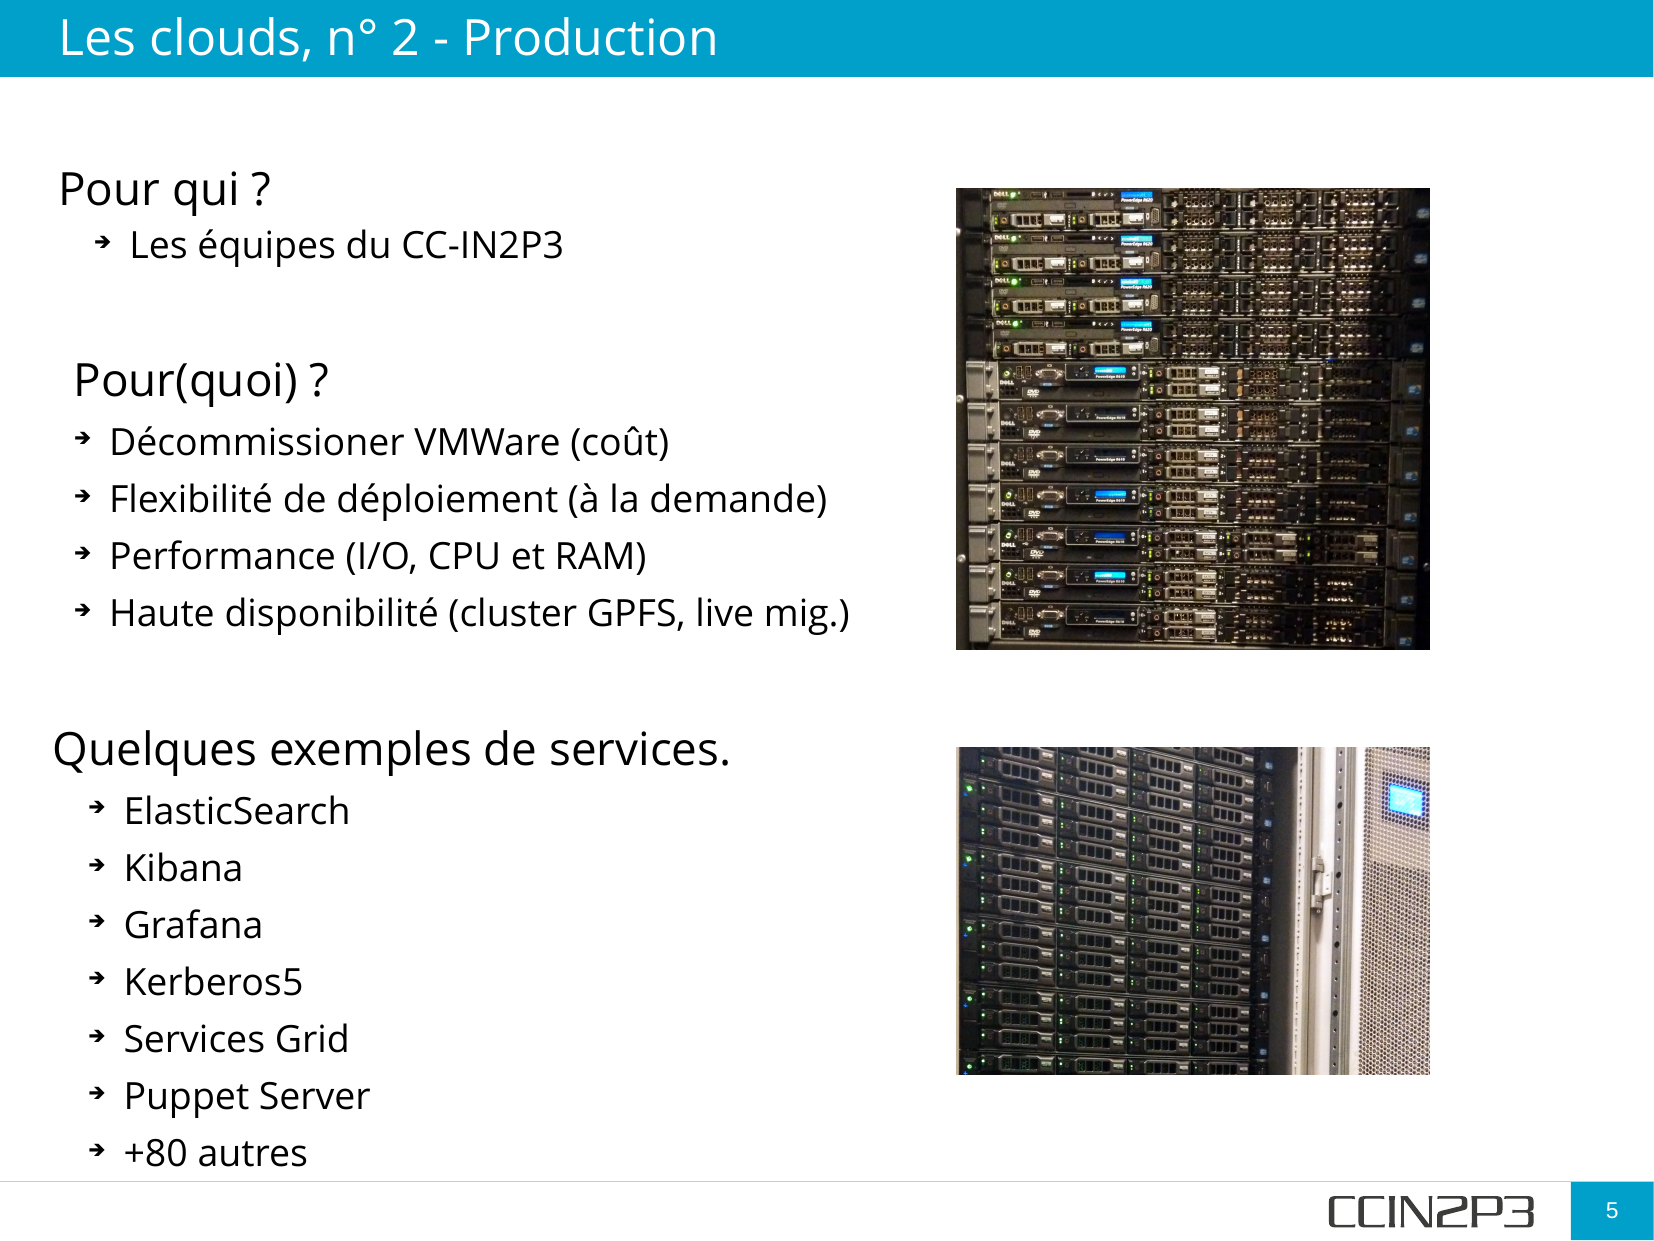

# Les clouds, n° 2 - Production
Pour qui ?
Les équipes du CC-IN2P3
Pour(quoi) ?
Décommissioner VMWare (coût)
Flexibilité de déploiement (à la demande)
Performance (I/O, CPU et RAM)
Haute disponibilité (cluster GPFS, live mig.)
Quelques exemples de services.
ElasticSearch
Kibana
Grafana
Kerberos5
Services Grid
Puppet Server
+80 autres
5